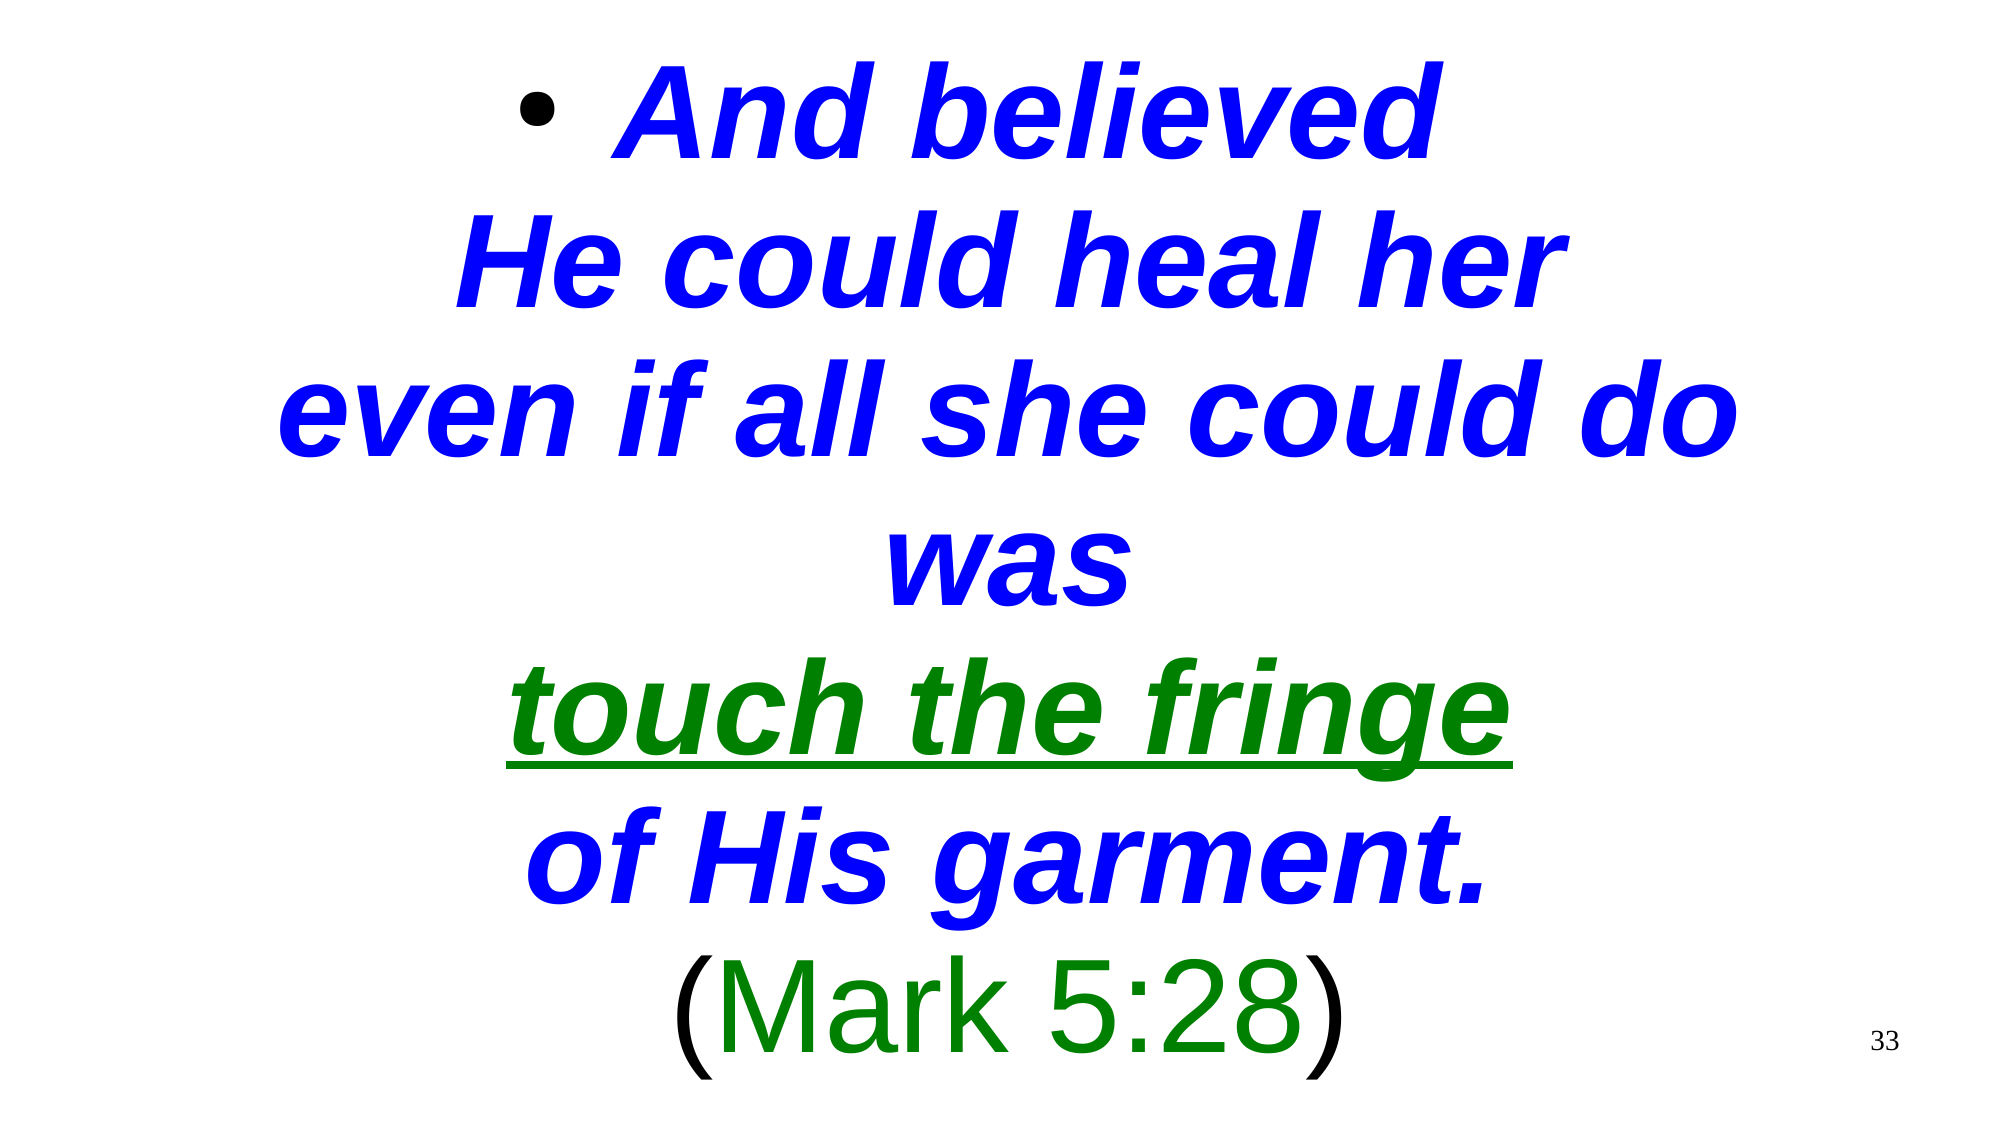

# And believed He could heal her even if all she could do was touch the fringe of His garment. (Mark 5:28)
33